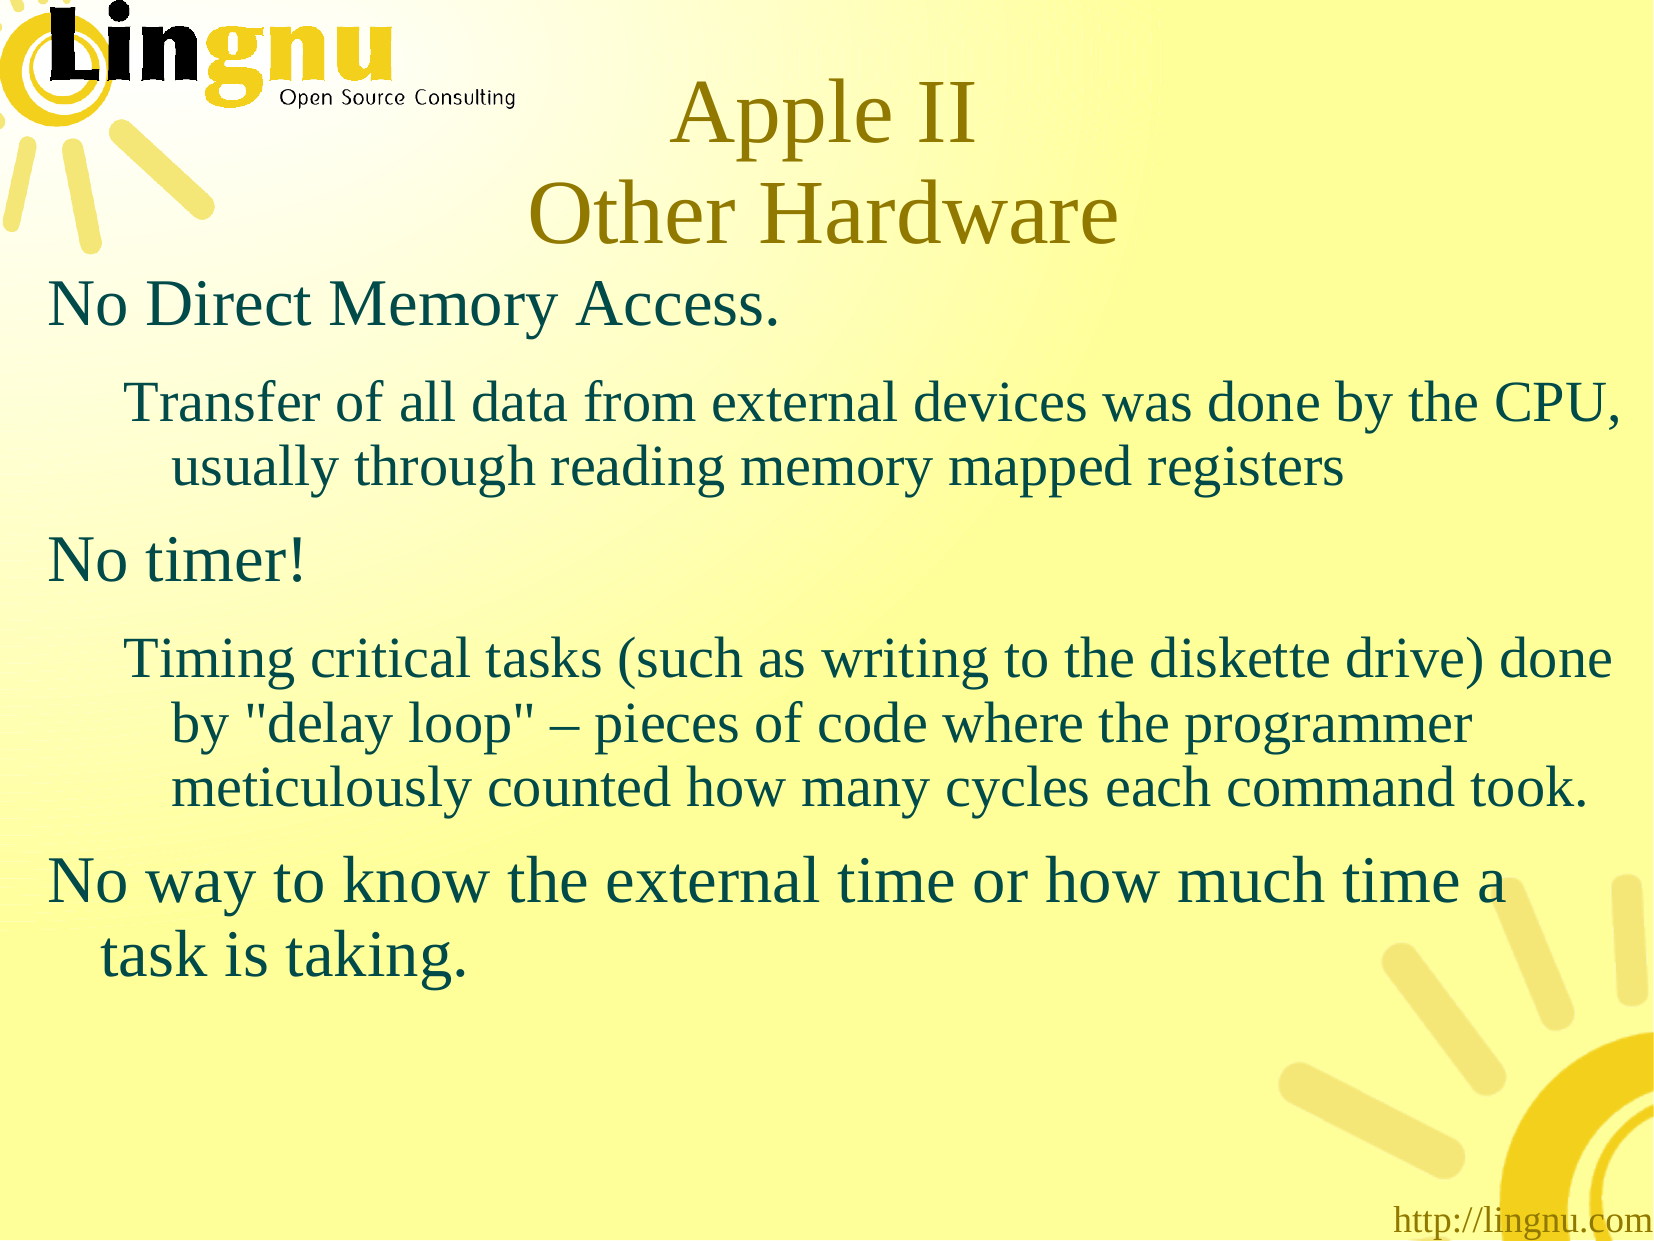

# Apple II Other Hardware
No Direct Memory Access.
Transfer of all data from external devices was done by the CPU, usually through reading memory mapped registers
No timer!
Timing critical tasks (such as writing to the diskette drive) done by "delay loop" – pieces of code where the programmer meticulously counted how many cycles each command took.
No way to know the external time or how much time a task is taking.